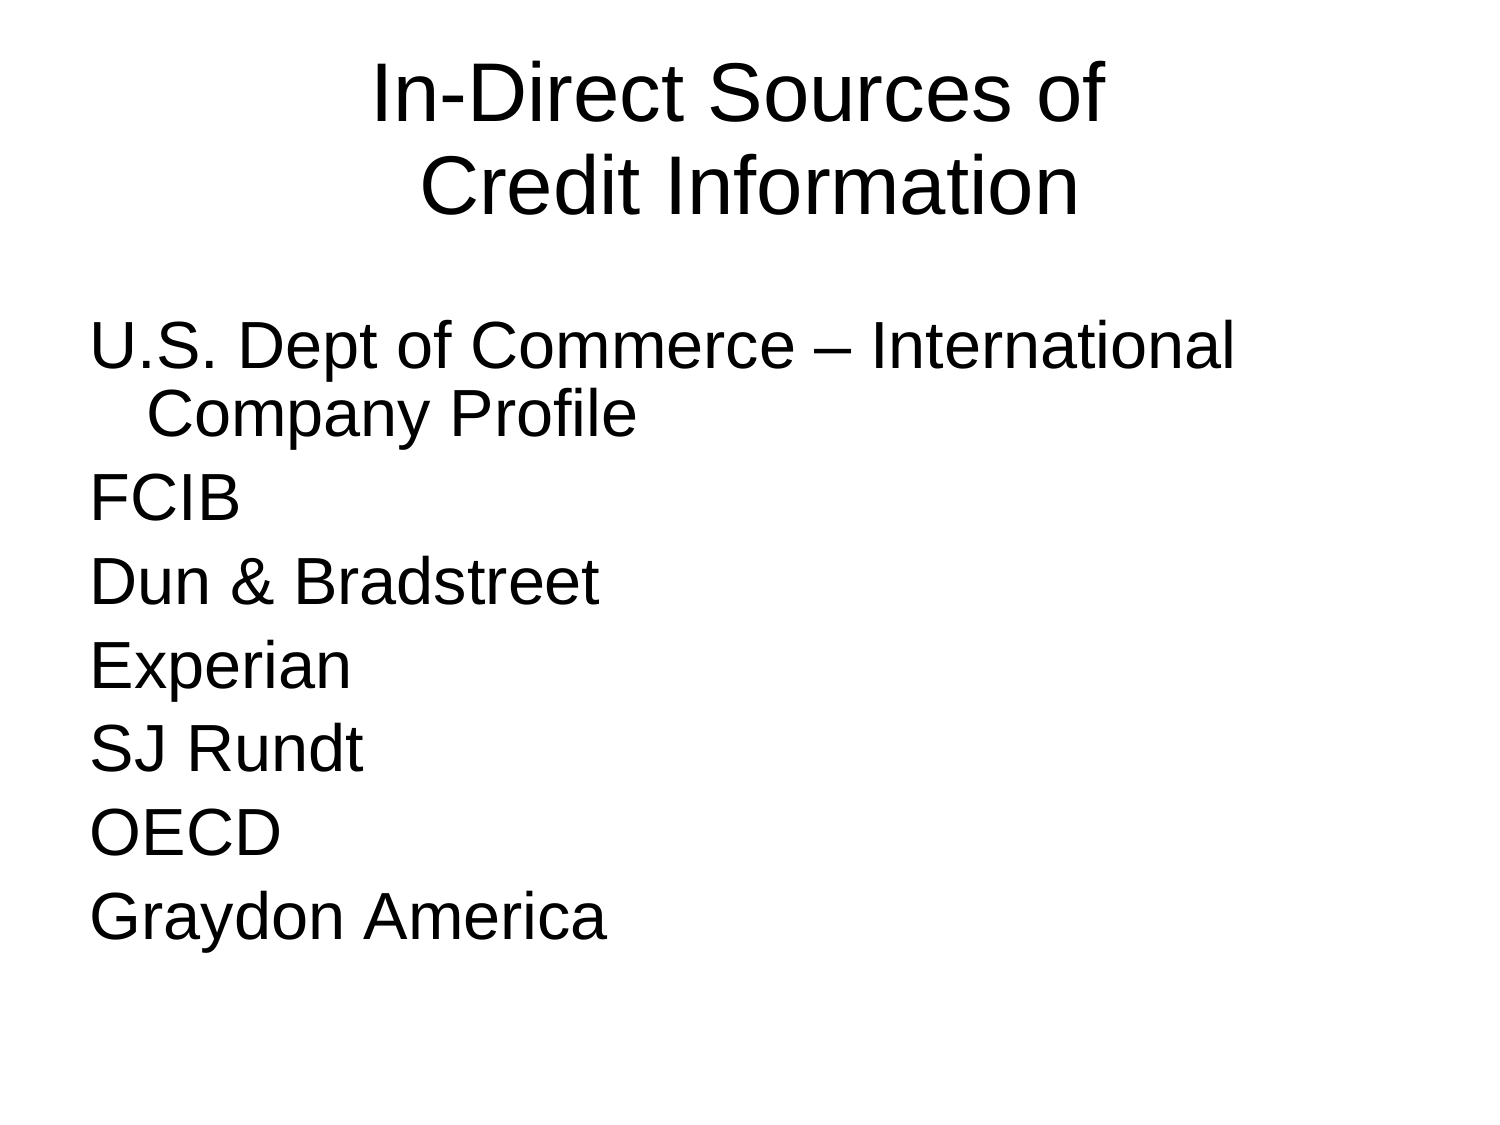

# In-Direct Sources of Credit Information
U.S. Dept of Commerce – International Company Profile
FCIB
Dun & Bradstreet
Experian
SJ Rundt
OECD
Graydon America